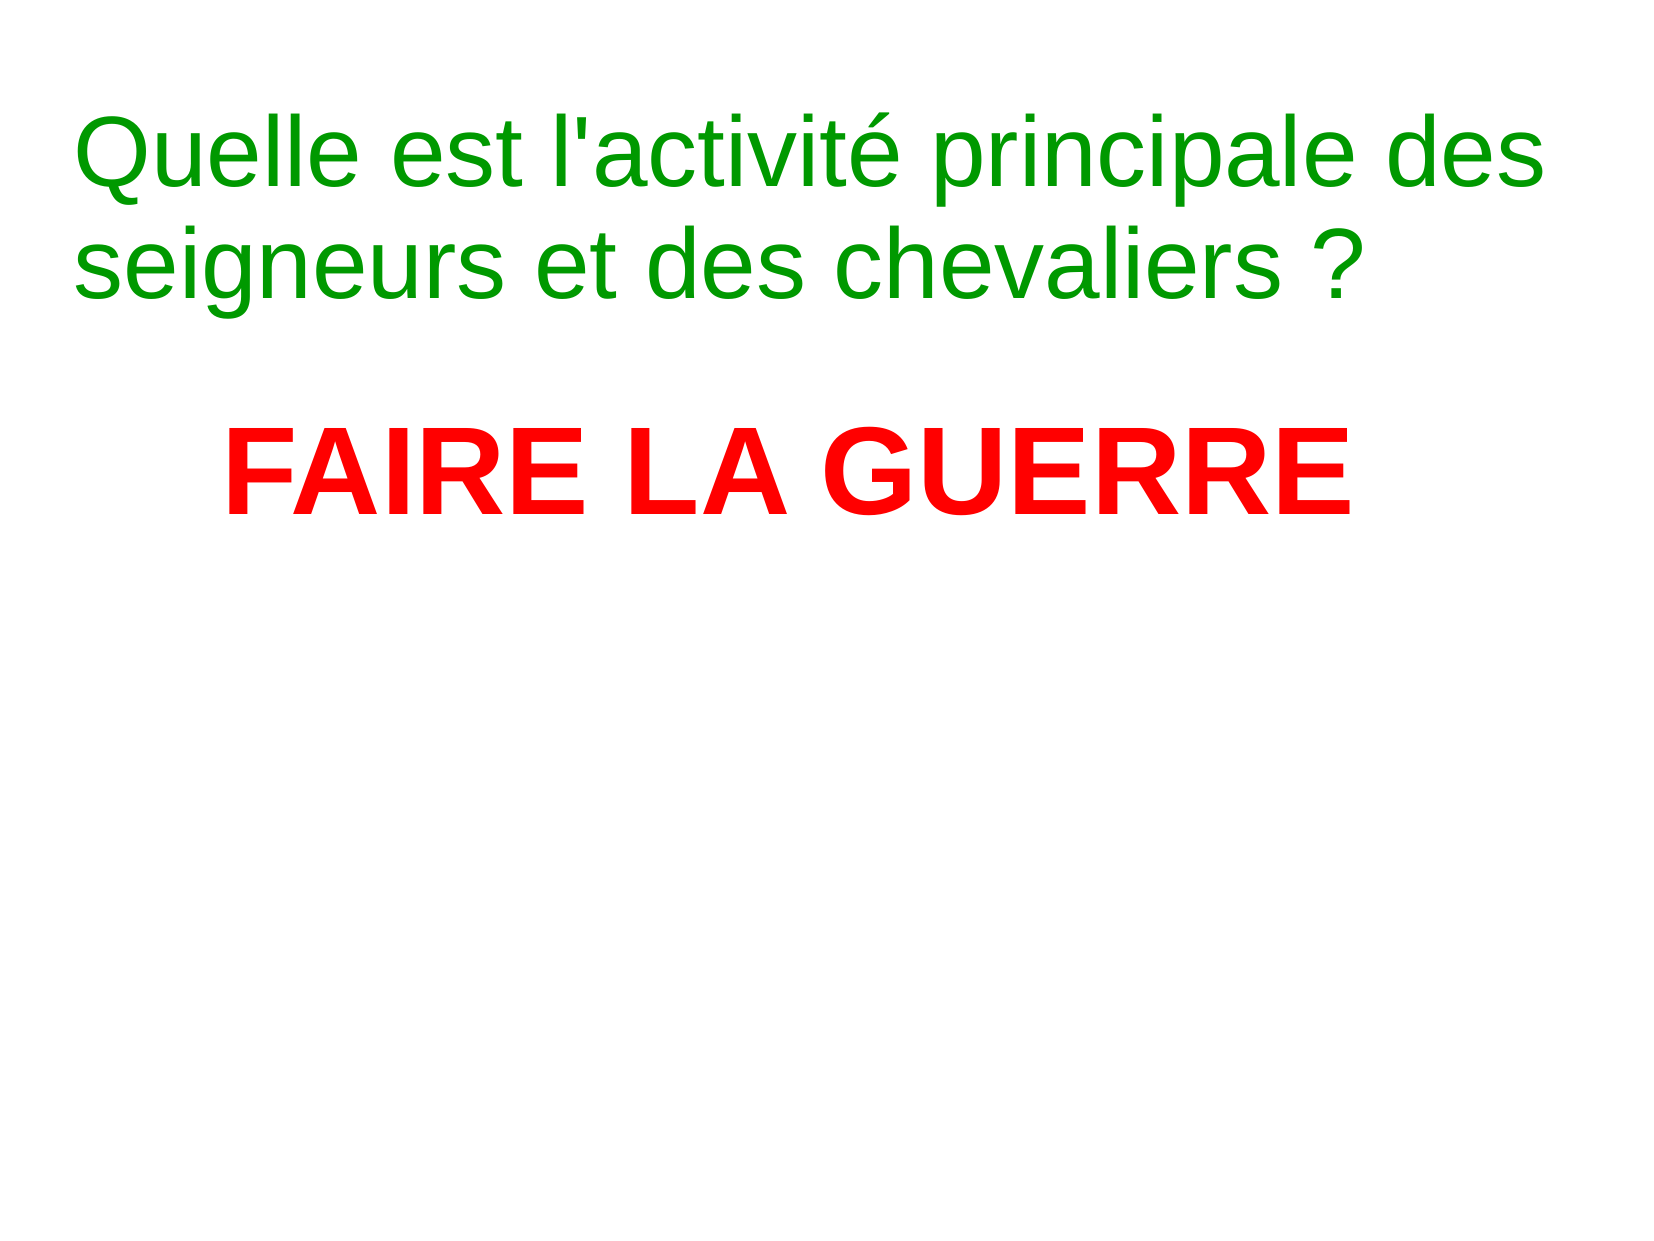

Quelle est l'activité principale des seigneurs et des chevaliers ?
FAIRE LA GUERRE